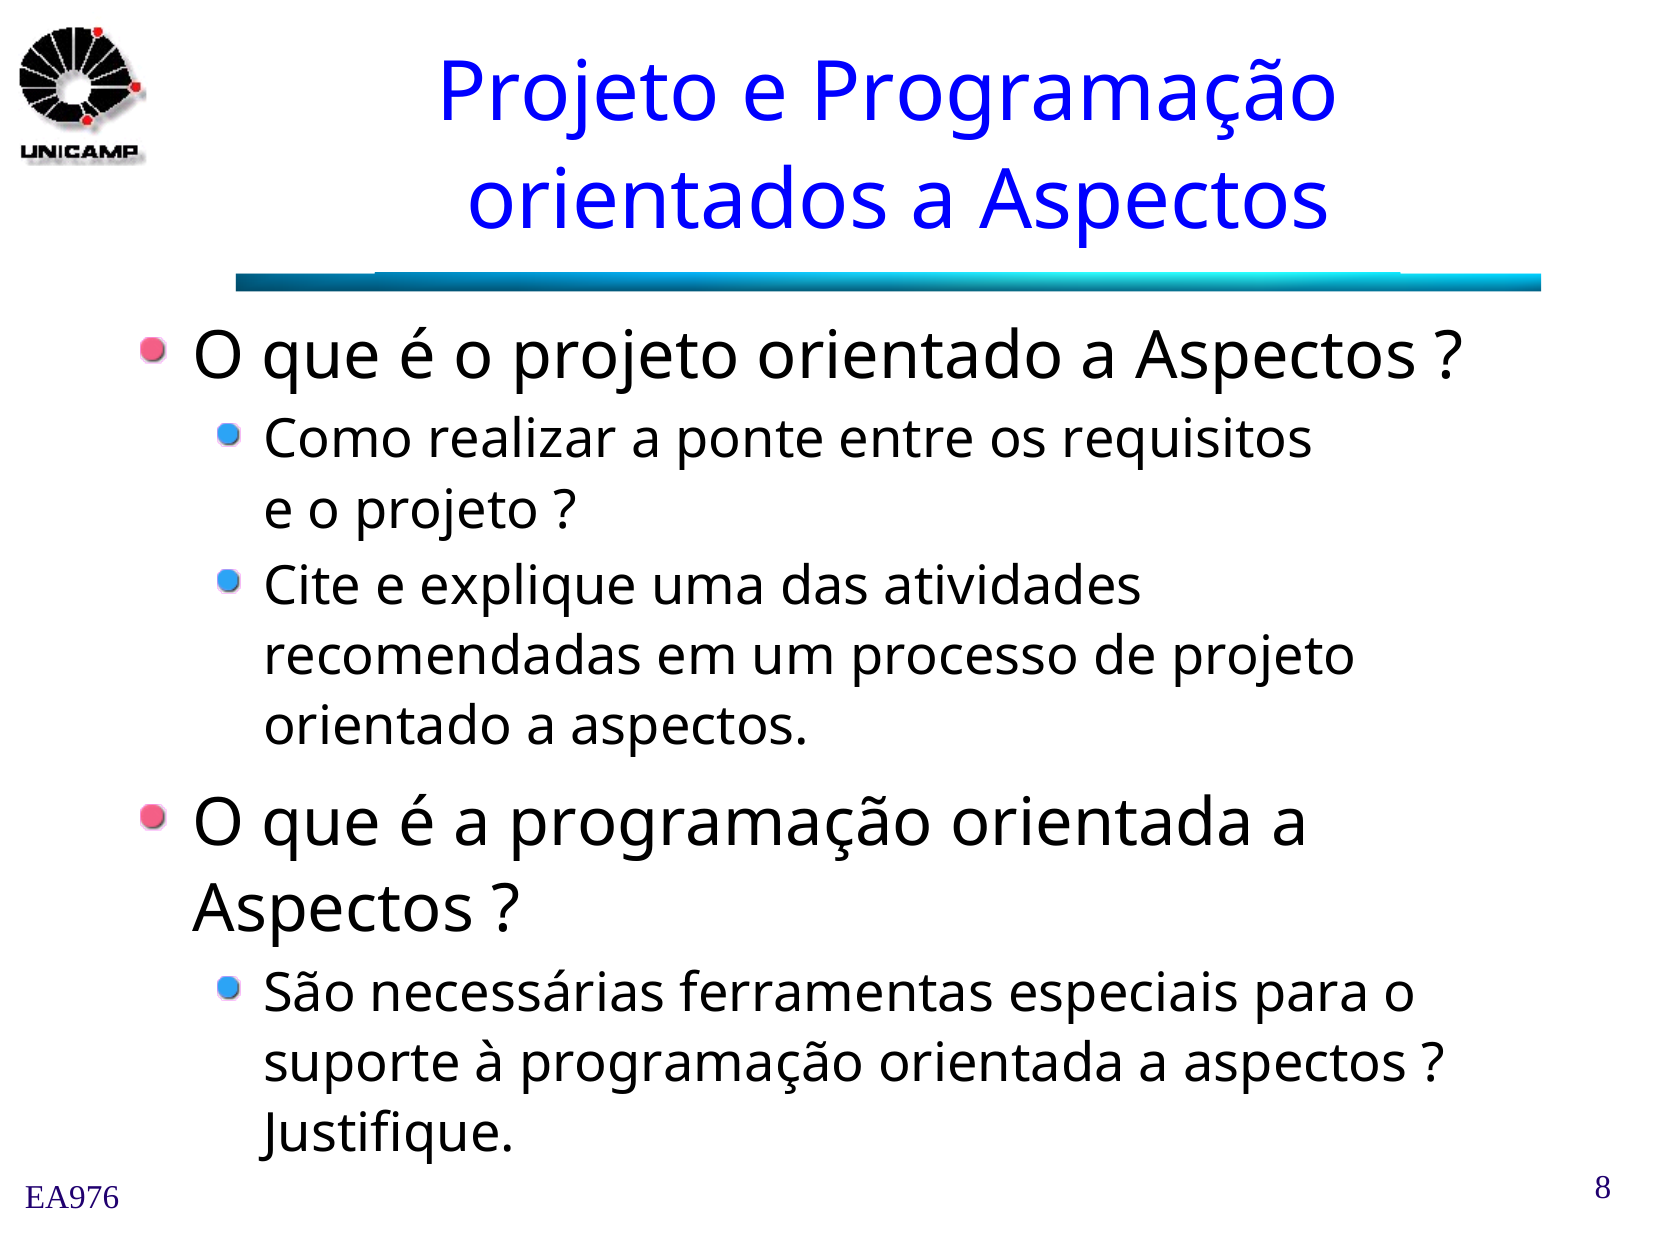

# Projeto e Programação orientados a Aspectos
O que é o projeto orientado a Aspectos ?
Como realizar a ponte entre os requisitos
e o projeto ?
Cite e explique uma das atividades recomendadas em um processo de projeto orientado a aspectos.
O que é a programação orientada a
Aspectos ?
São necessárias ferramentas especiais para o suporte à programação orientada a aspectos ? Justifique.
8